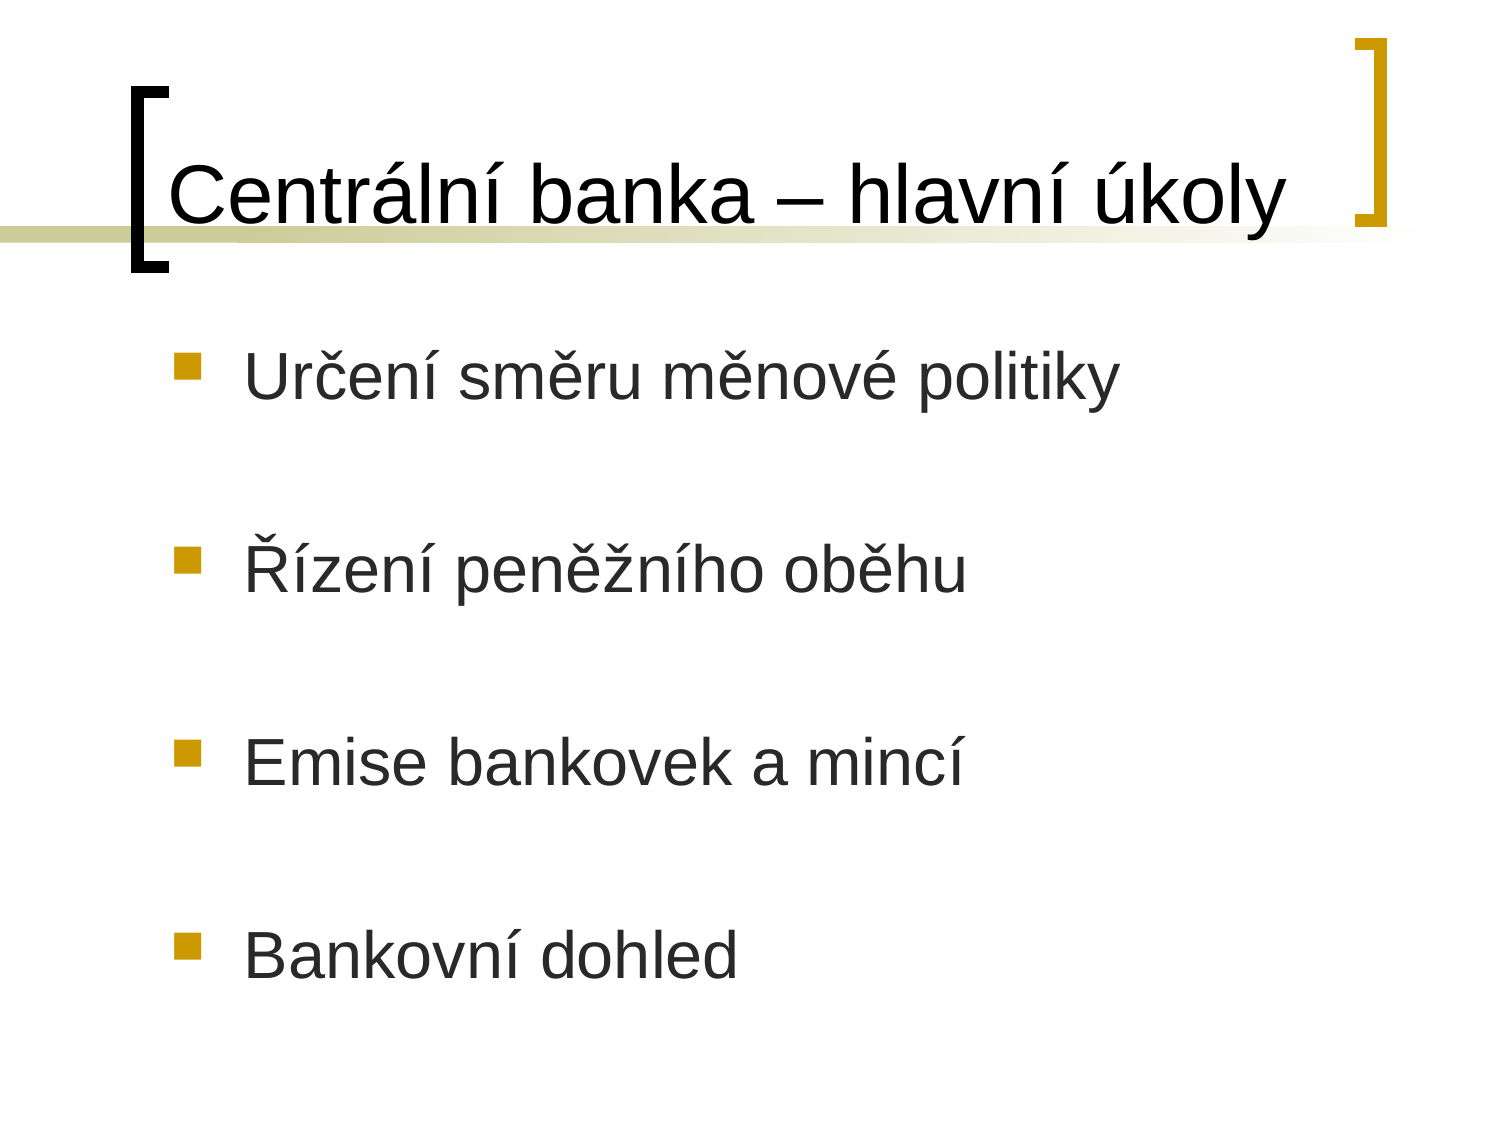

# Centrální banka – hlavní úkoly
Určení směru měnové politiky
Řízení peněžního oběhu
Emise bankovek a mincí
Bankovní dohled